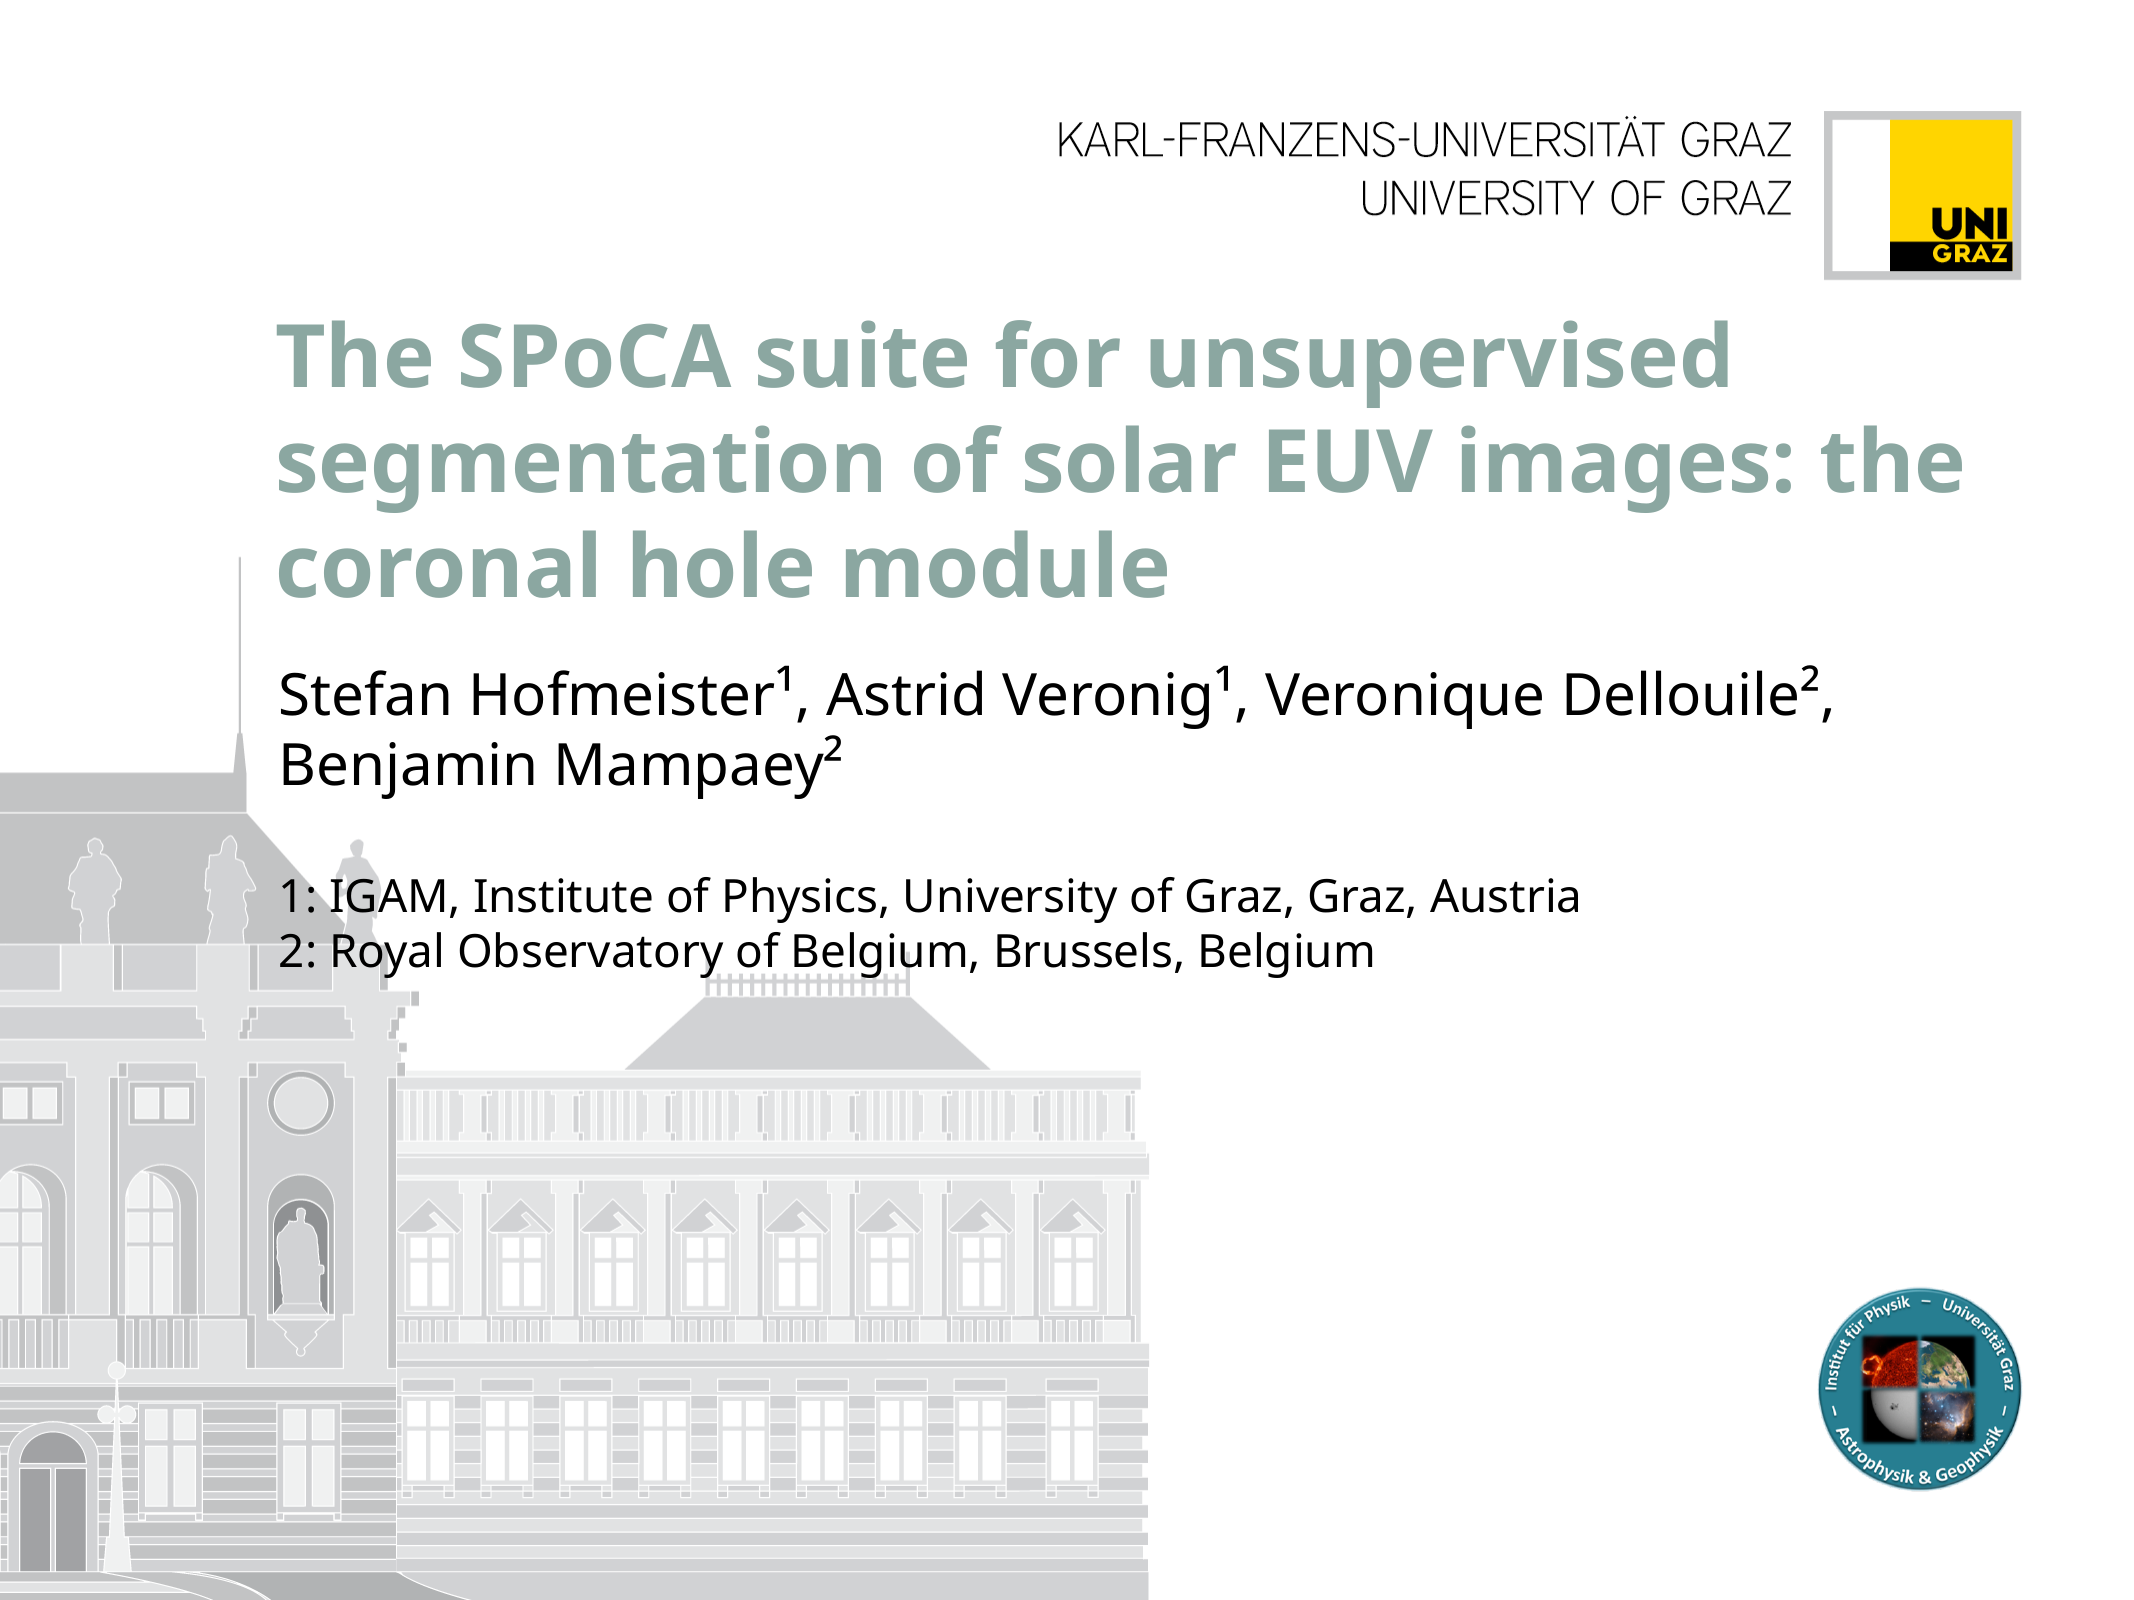

The SPoCA suite for unsupervised segmentation of solar EUV images: the coronal hole module
Stefan Hofmeister¹, Astrid Veronig¹, Veronique Dellouile², Benjamin Mampaey²
1: IGAM, Institute of Physics, University of Graz, Graz, Austria
2: Royal Observatory of Belgium, Brussels, Belgium